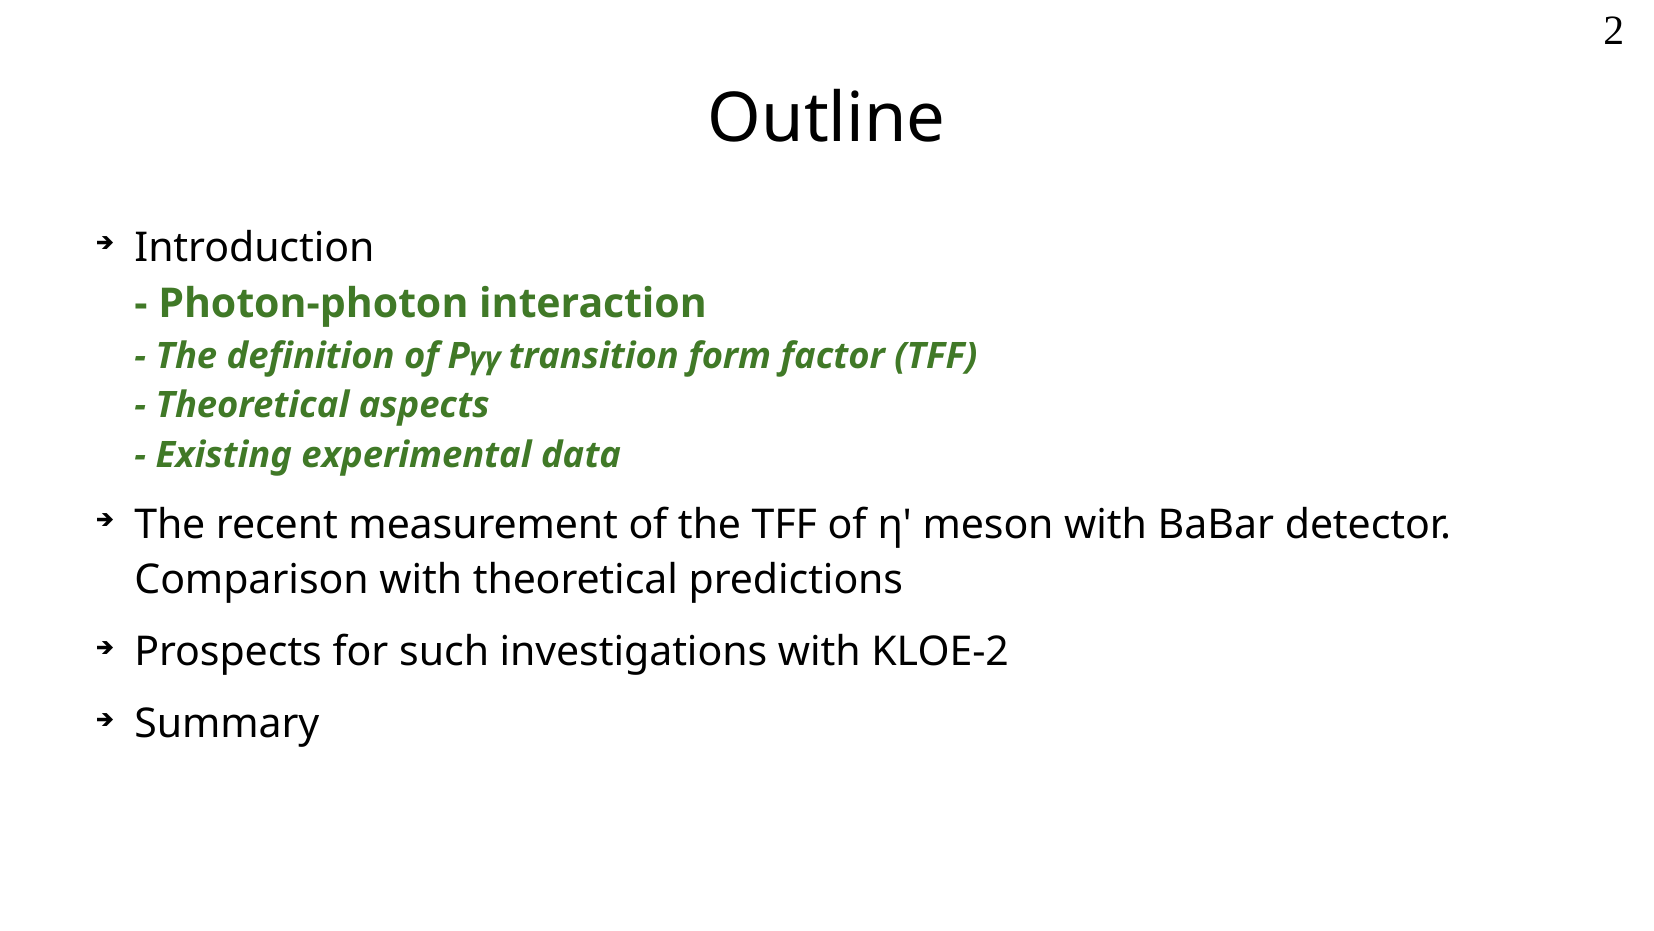

2
# Outline
Introduction
- Photon-photon interaction
- The definition of Pγγ transition form factor (TFF)
- Theoretical aspects
- Existing experimental data
The recent measurement of the TFF of η' meson with BaBar detector. Comparison with theoretical predictions
Prospects for such investigations with KLOE-2
Summary